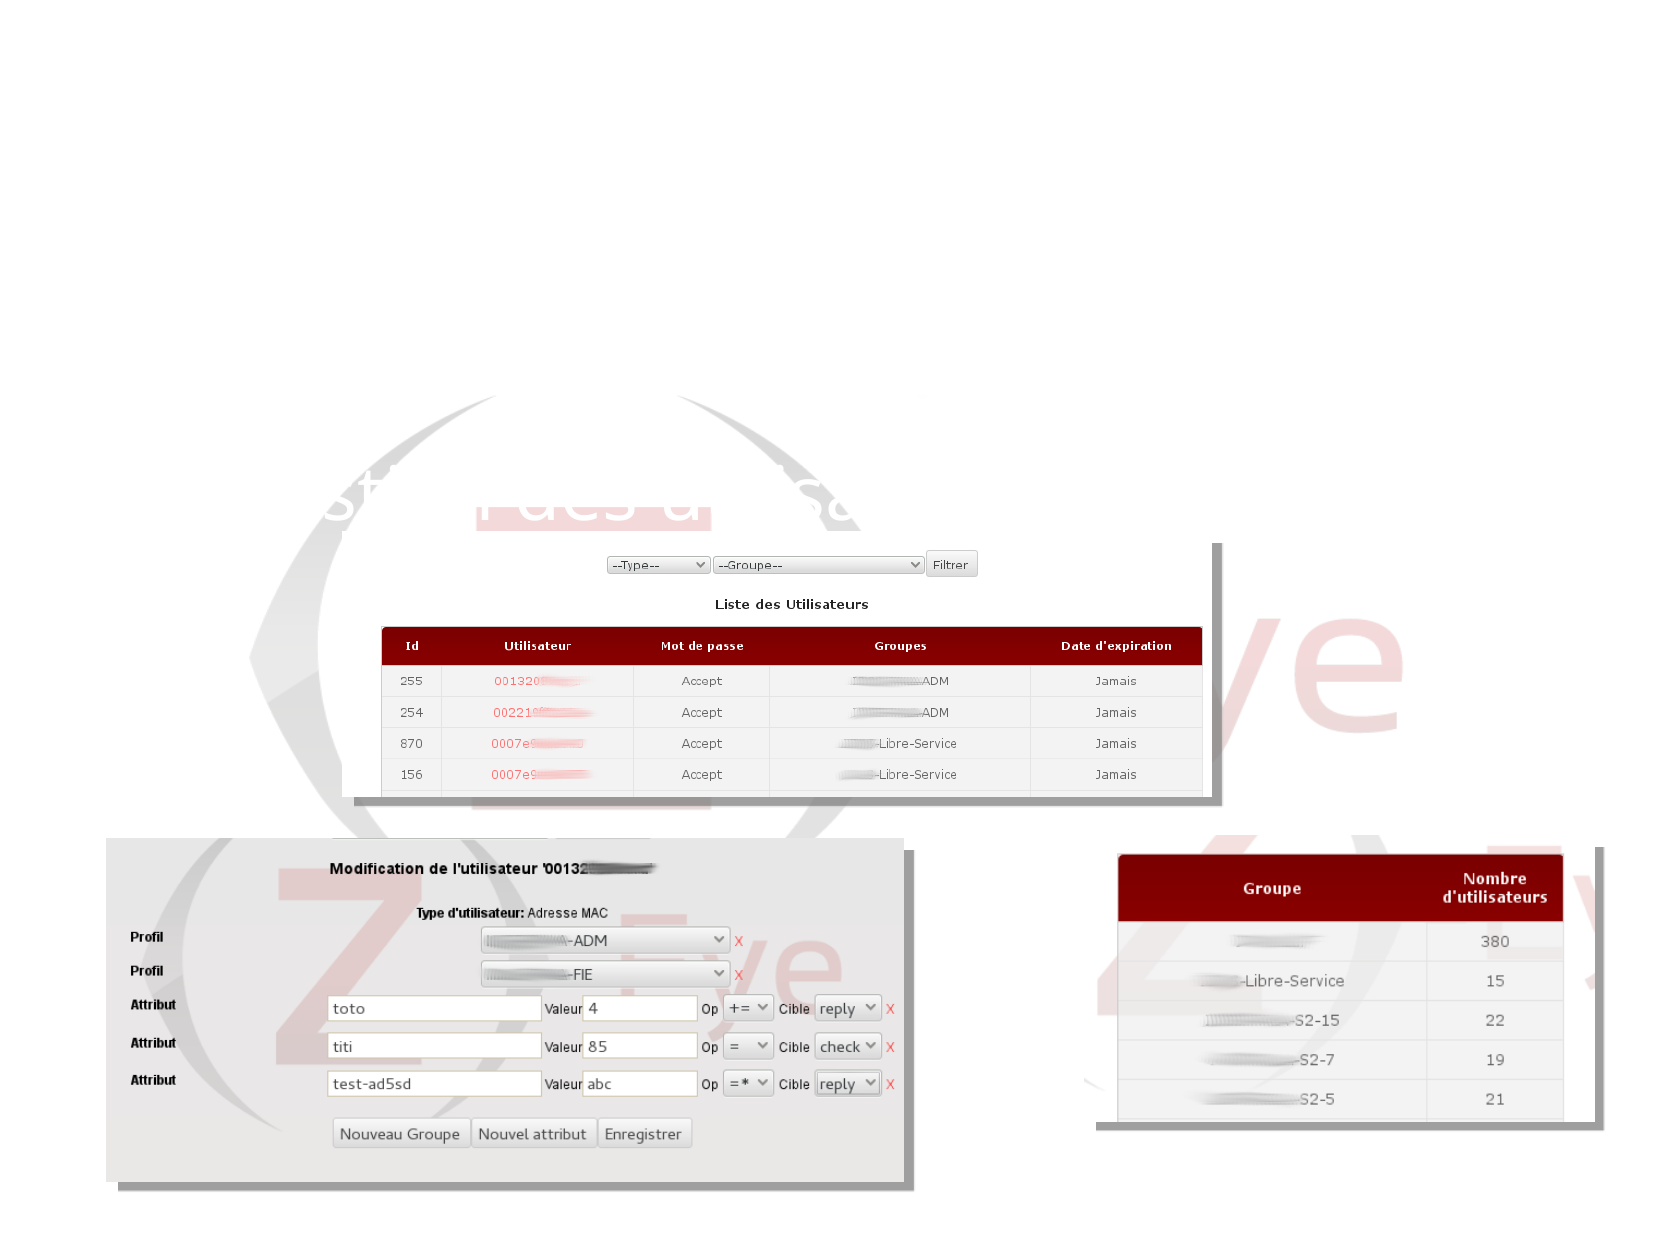

# Monitoring et gestion réseau
Gestion de base FreeRadius2
Gestion des utilisateurs et groupes